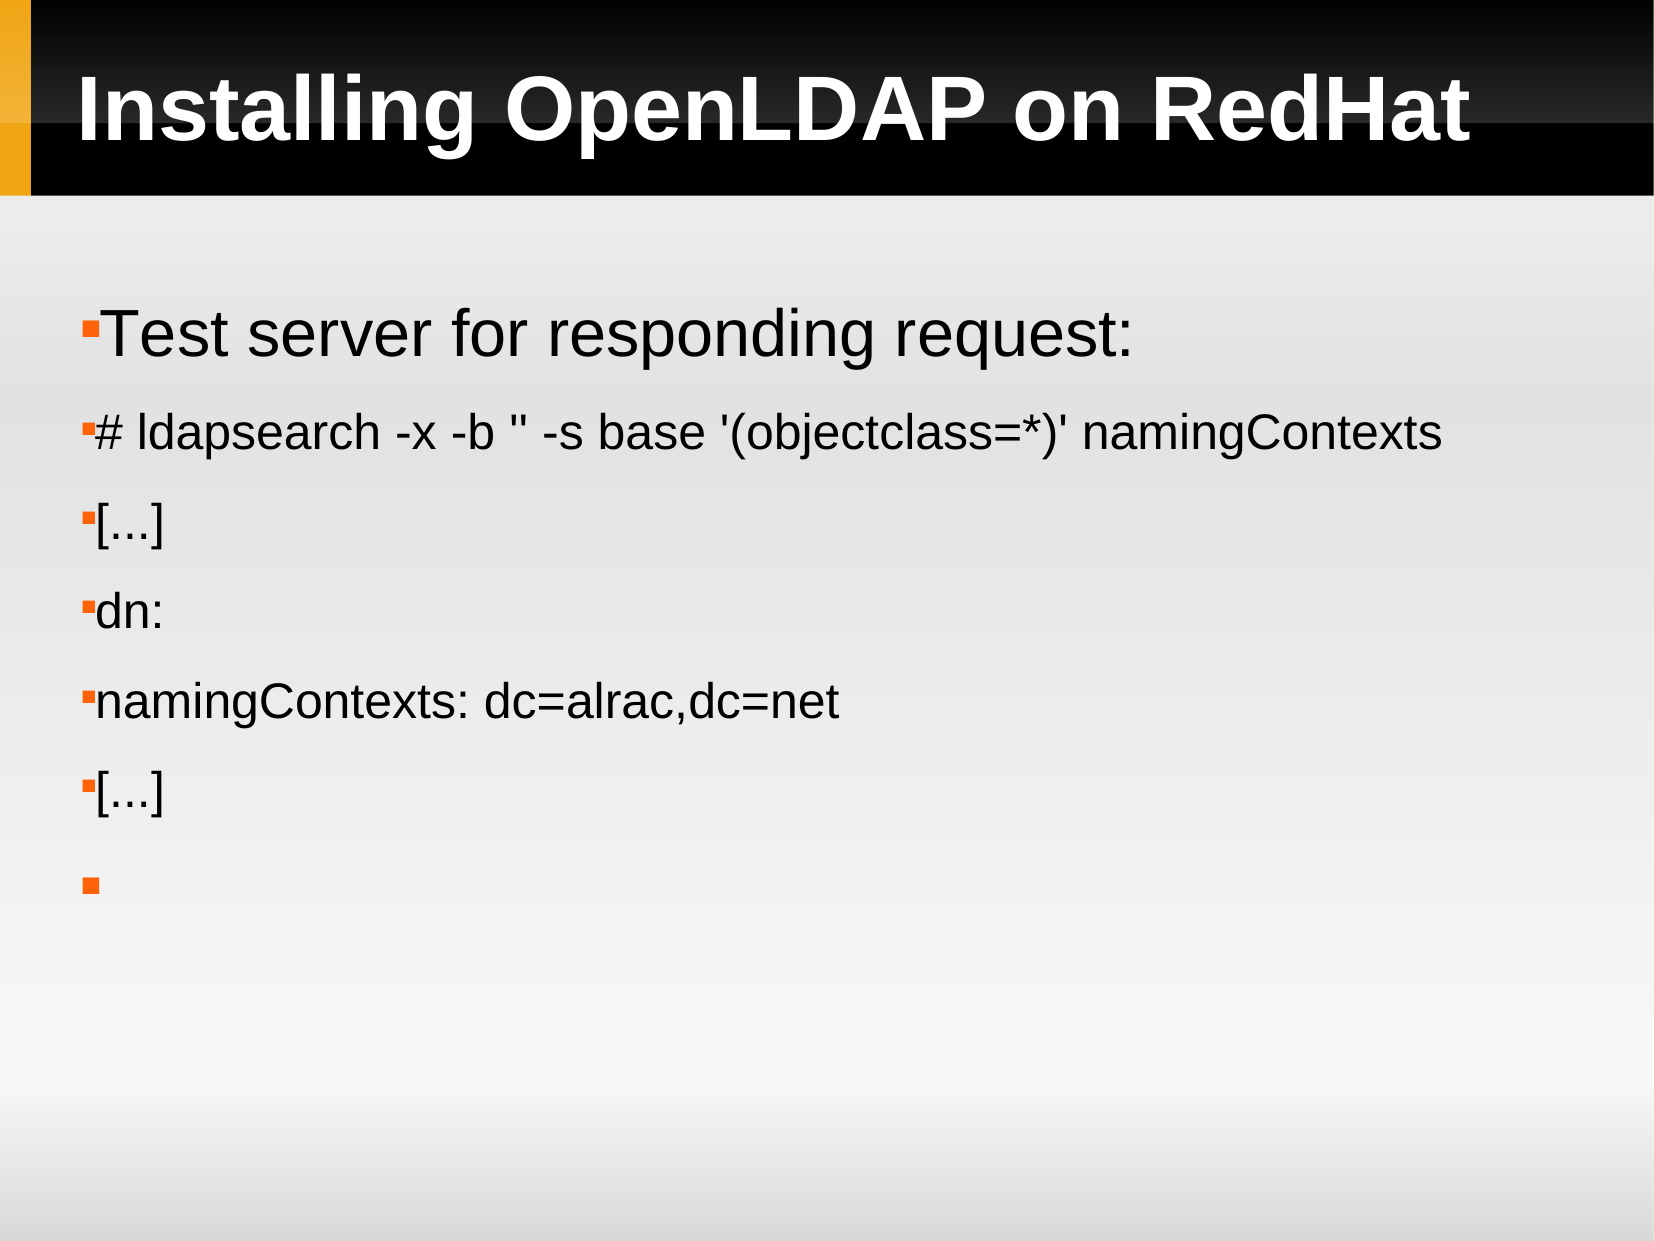

# Installing OpenLDAP on RedHat
Test server for responding request:
# ldapsearch -x -b '' -s base '(objectclass=*)' namingContexts
[...]
dn:
namingContexts: dc=alrac,dc=net
[...]